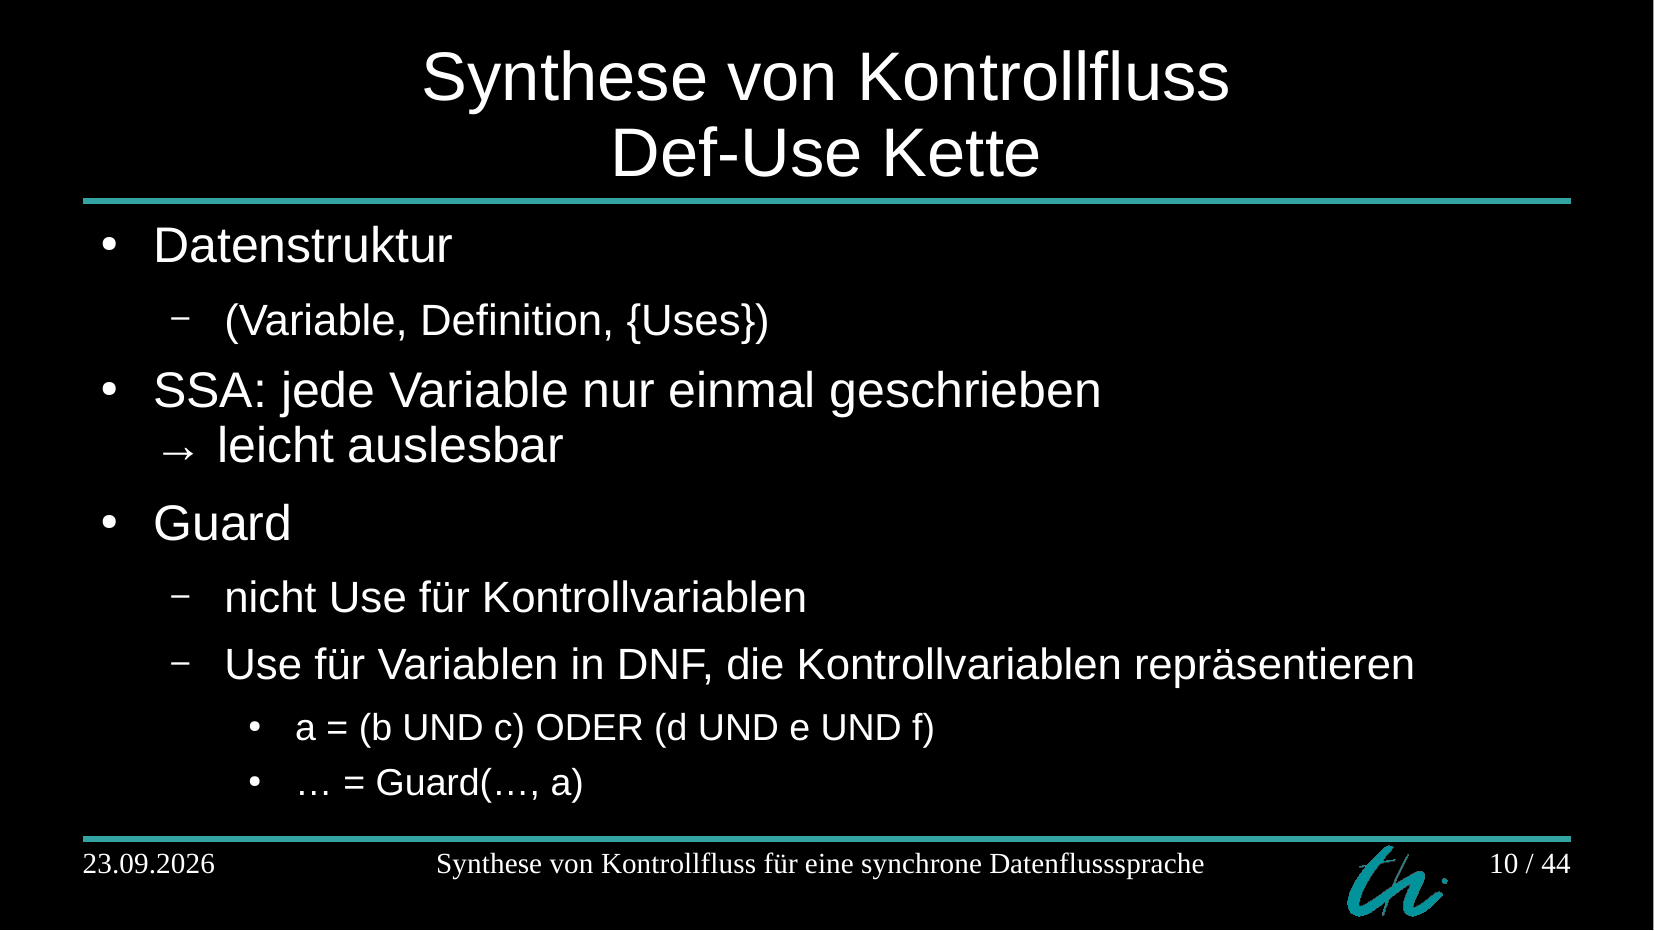

# Synthese von Kontrollfluss Def-Use Kette
Datenstruktur
(Variable, Definition, {Uses})
SSA: jede Variable nur einmal geschrieben
→ leicht auslesbar
Guard
nicht Use für Kontrollvariablen
Use für Variablen in DNF, die Kontrollvariablen repräsentieren
a = (b UND c) ODER (d UND e UND f)
… = Guard(…, a)
Synthese von Kontrollfluss für eine synchrone Datenflusssprache
10